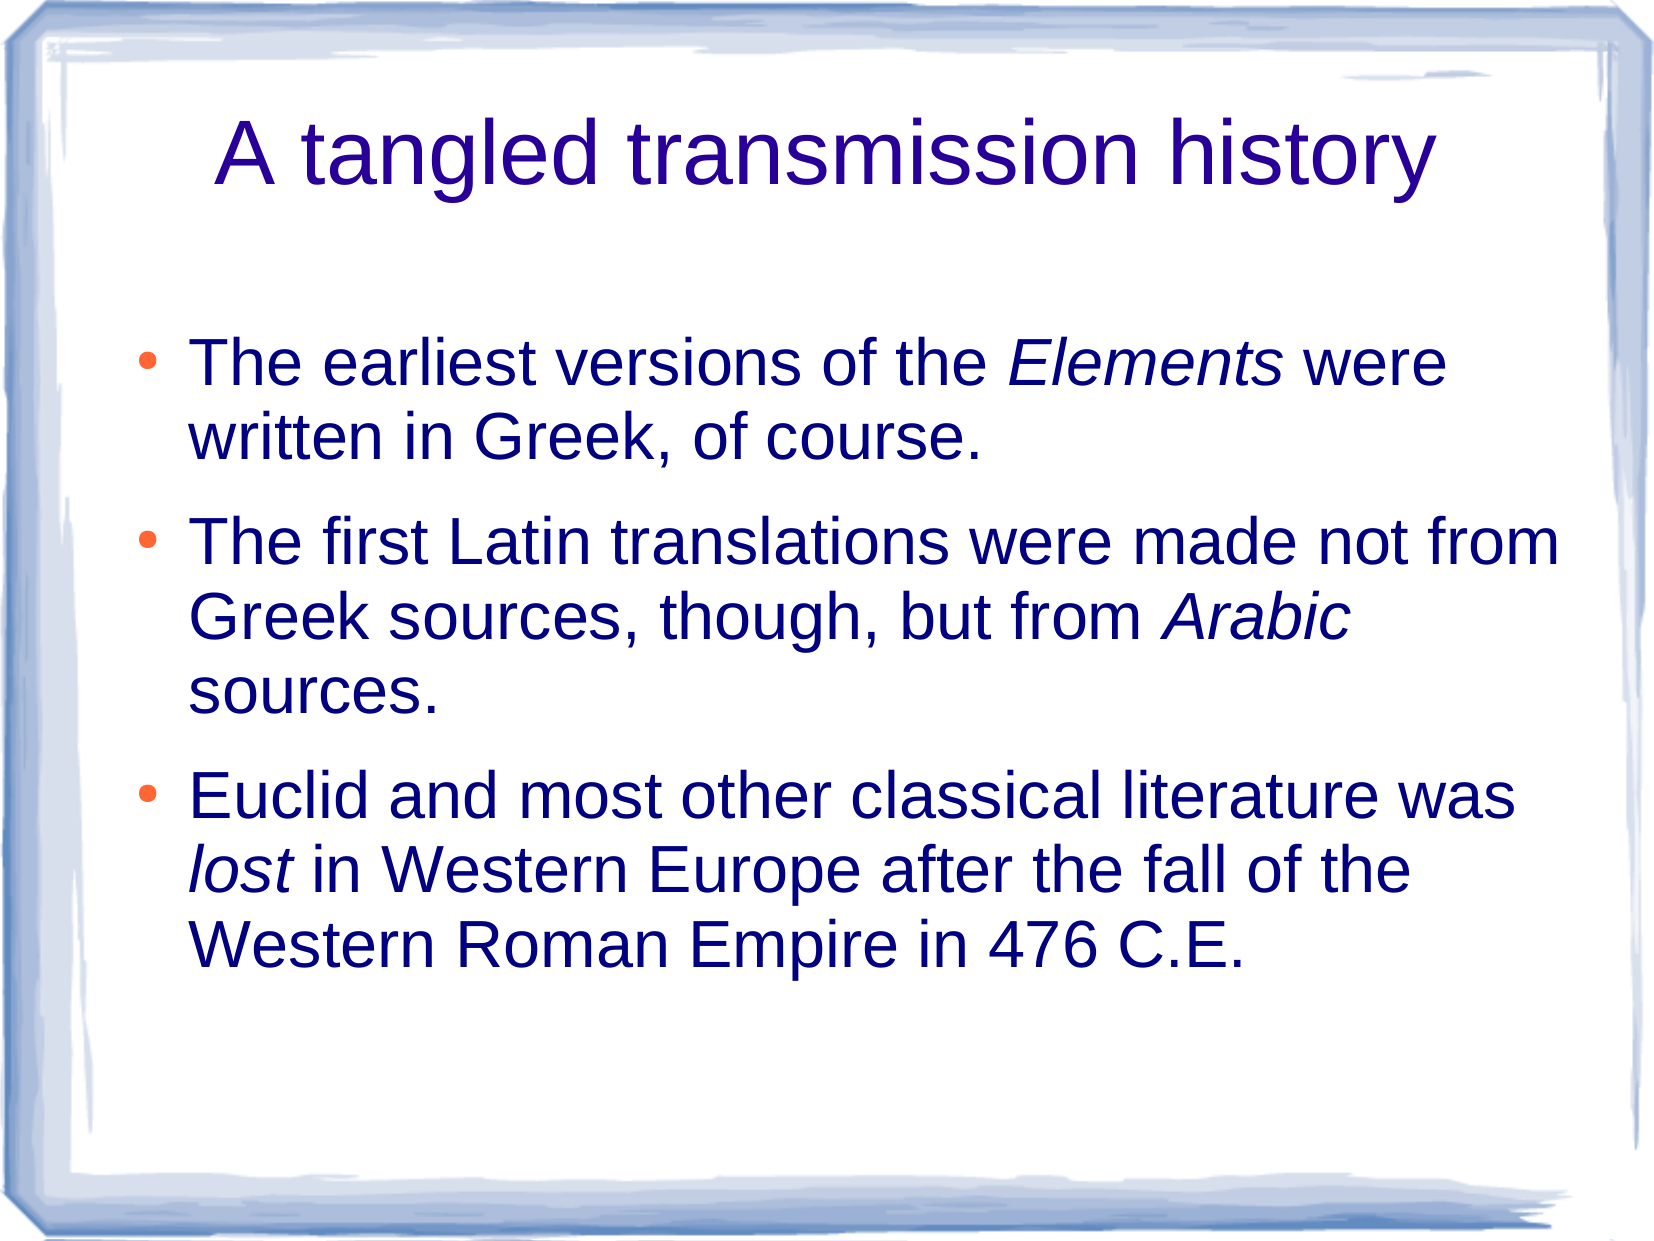

# A tangled transmission history
The earliest versions of the Elements were written in Greek, of course.
The first Latin translations were made not from Greek sources, though, but from Arabic sources.
Euclid and most other classical literature was lost in Western Europe after the fall of the Western Roman Empire in 476 C.E.